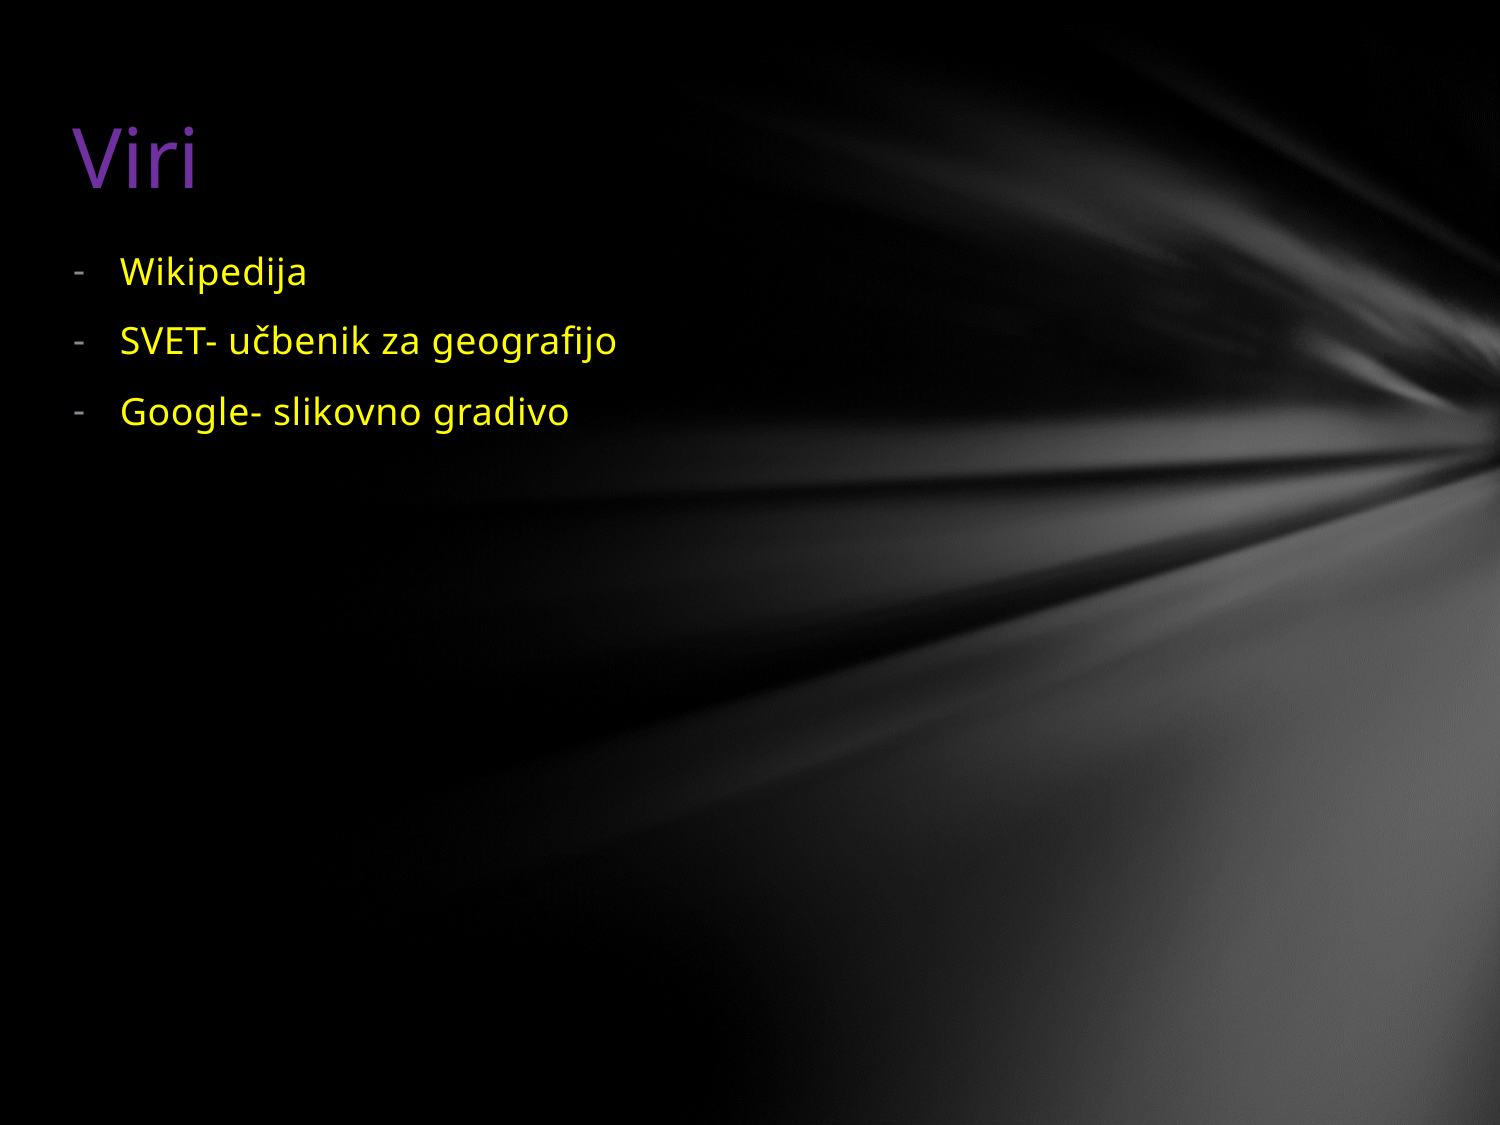

Viri
# Wikipedija
SVET- učbenik za geografijo
Google- slikovno gradivo